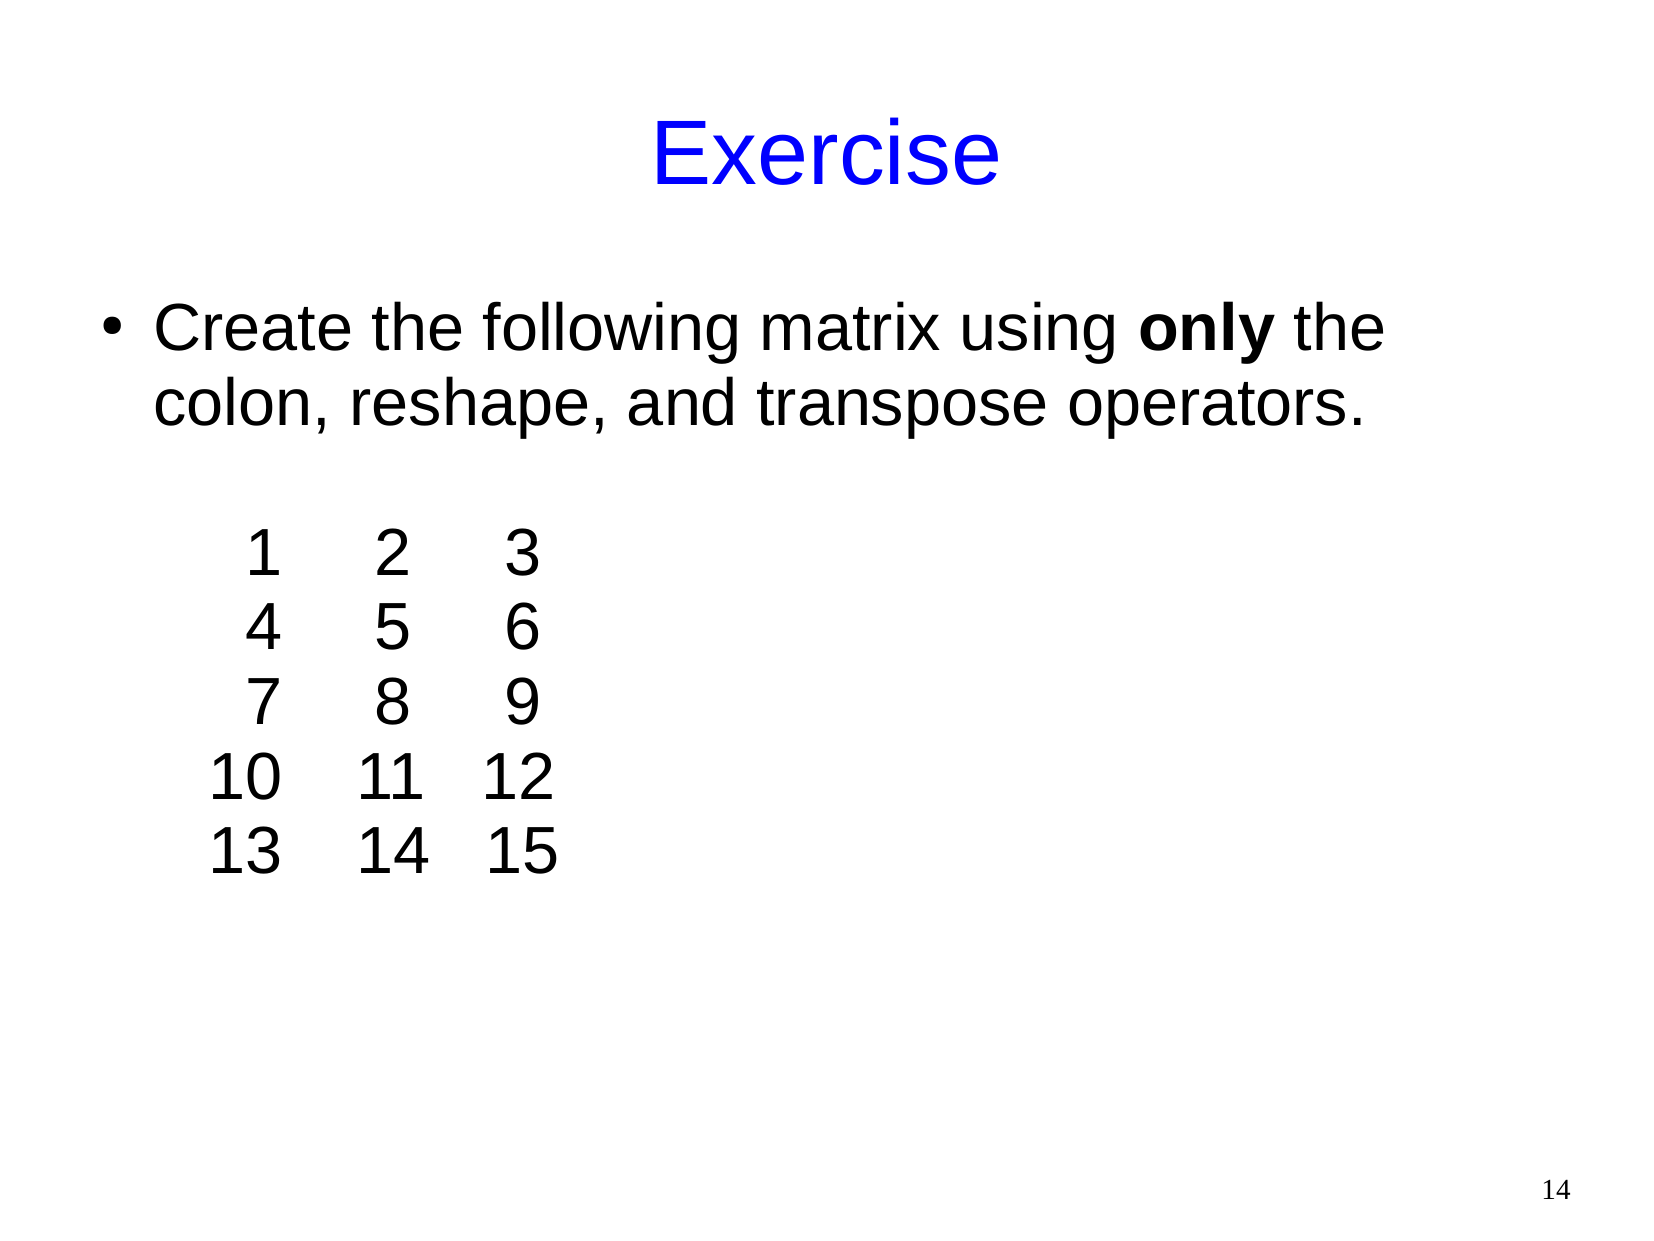

# Exercise
Create the following matrix using only the colon, reshape, and transpose operators.
 1 2 3
 4 5 6
 7 8 9
 10 11 12
 13 14 15
14